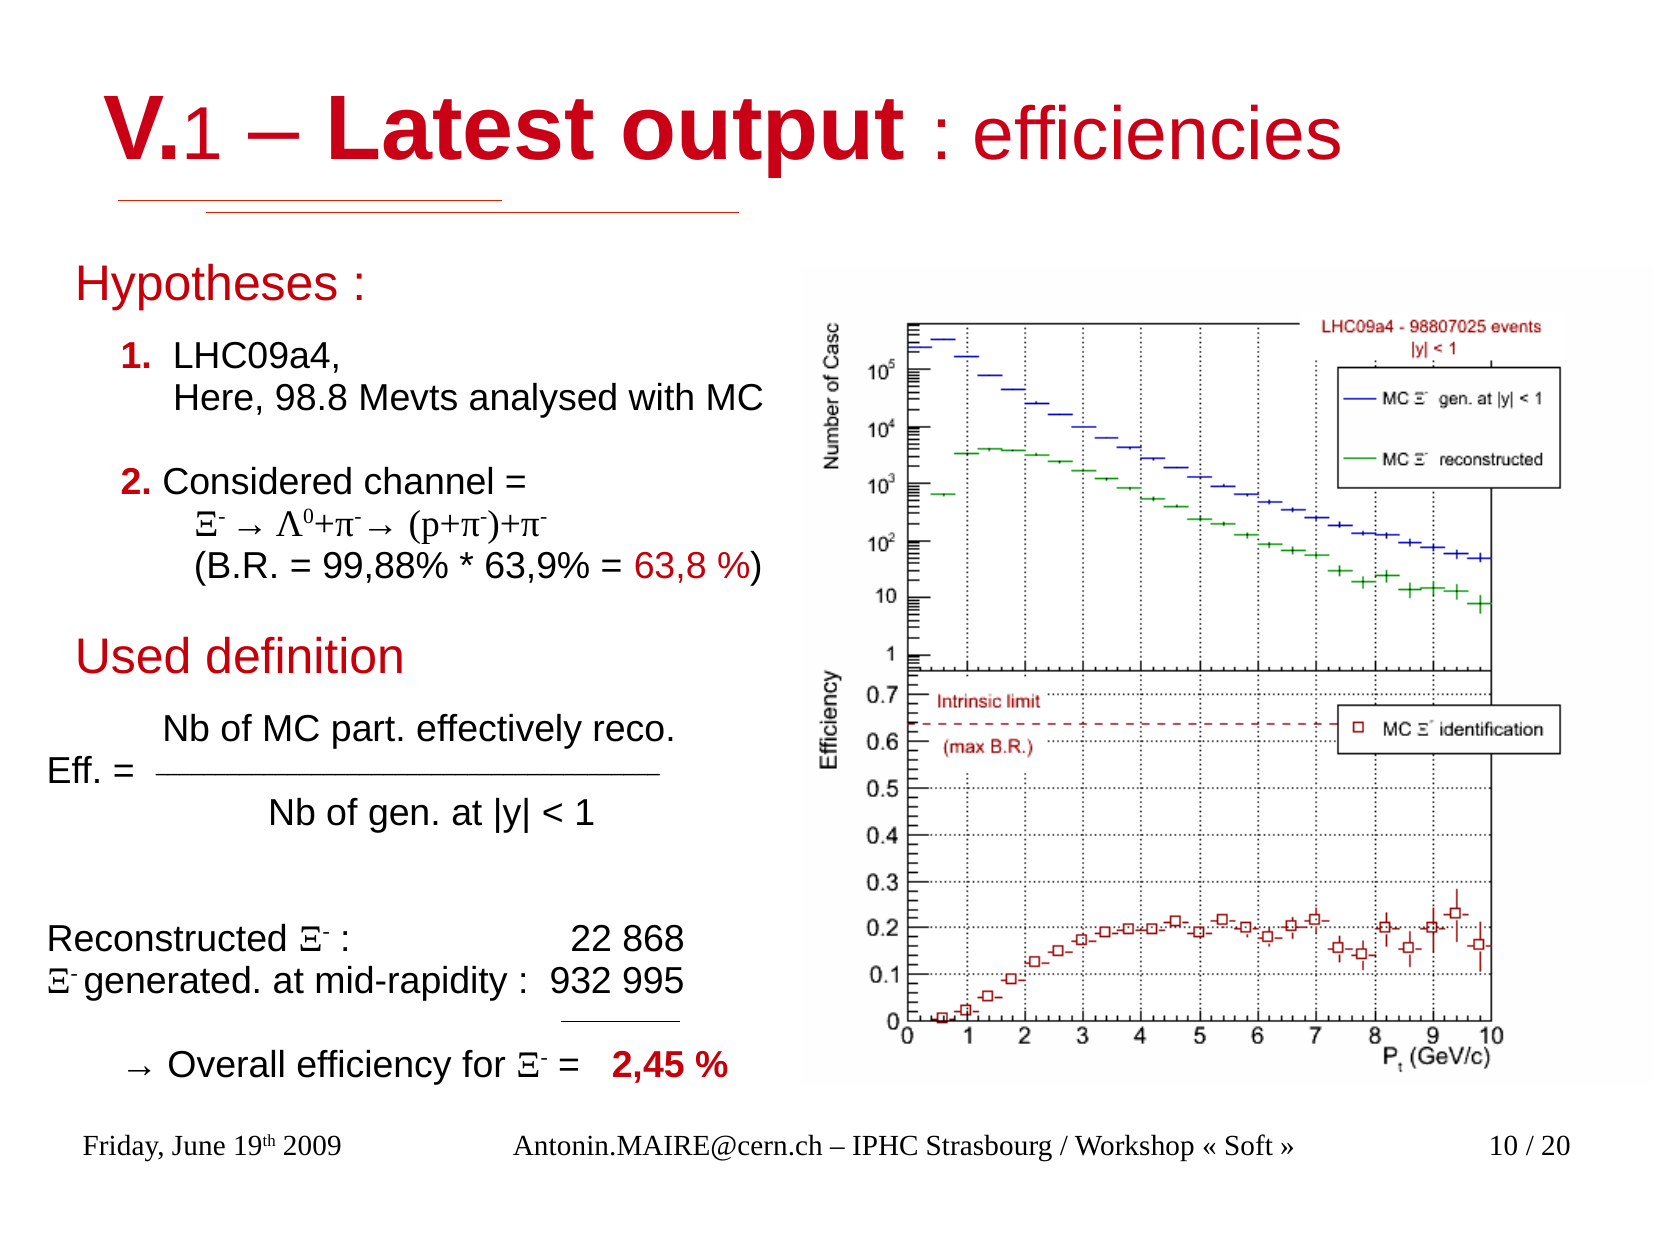

# V.1 – Latest output : efficiencies
 Hypotheses :
	1. LHC09a4,
 	 Here, 98.8 Mevts analysed with MC
	2. Considered channel =
		Ξ- → Λ0+π-→ (p+π-)+π-
	 (B.R. = 99,88% * 63,9% = 63,8 %)
 Used definition
 Nb of MC part. effectively reco.
Eff. = __________________________________________
 			Nb of gen. at |y| < 1
Reconstructed Ξ- : 22 868
Ξ- generated. at mid-rapidity : 932 995
	→ Overall efficiency for Ξ- = 2,45 %
Tues, March 24th, 2009
Antonin Maire - IPHC Strasbourg / AliceWeek Apr. 08
10